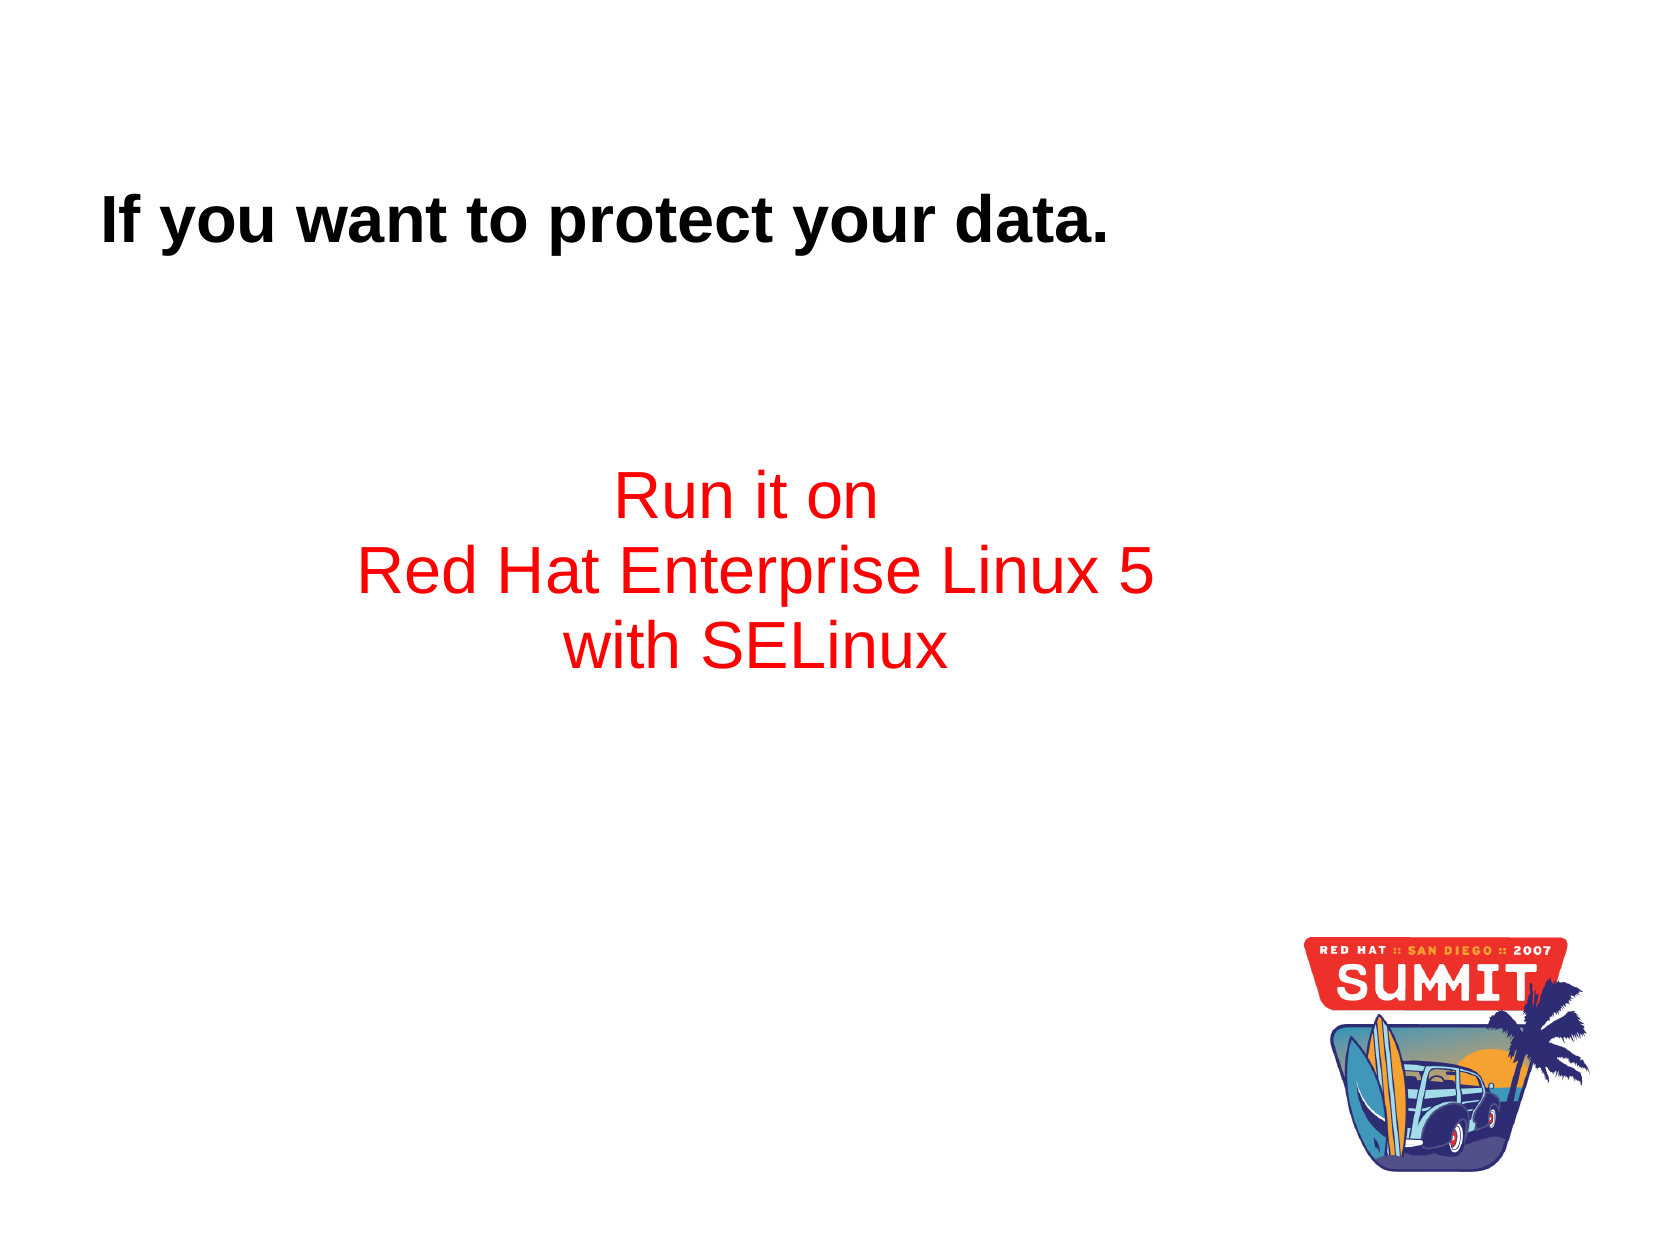

# If you want to protect your data.
Run it on
Red Hat Enterprise Linux 5
with SELinux